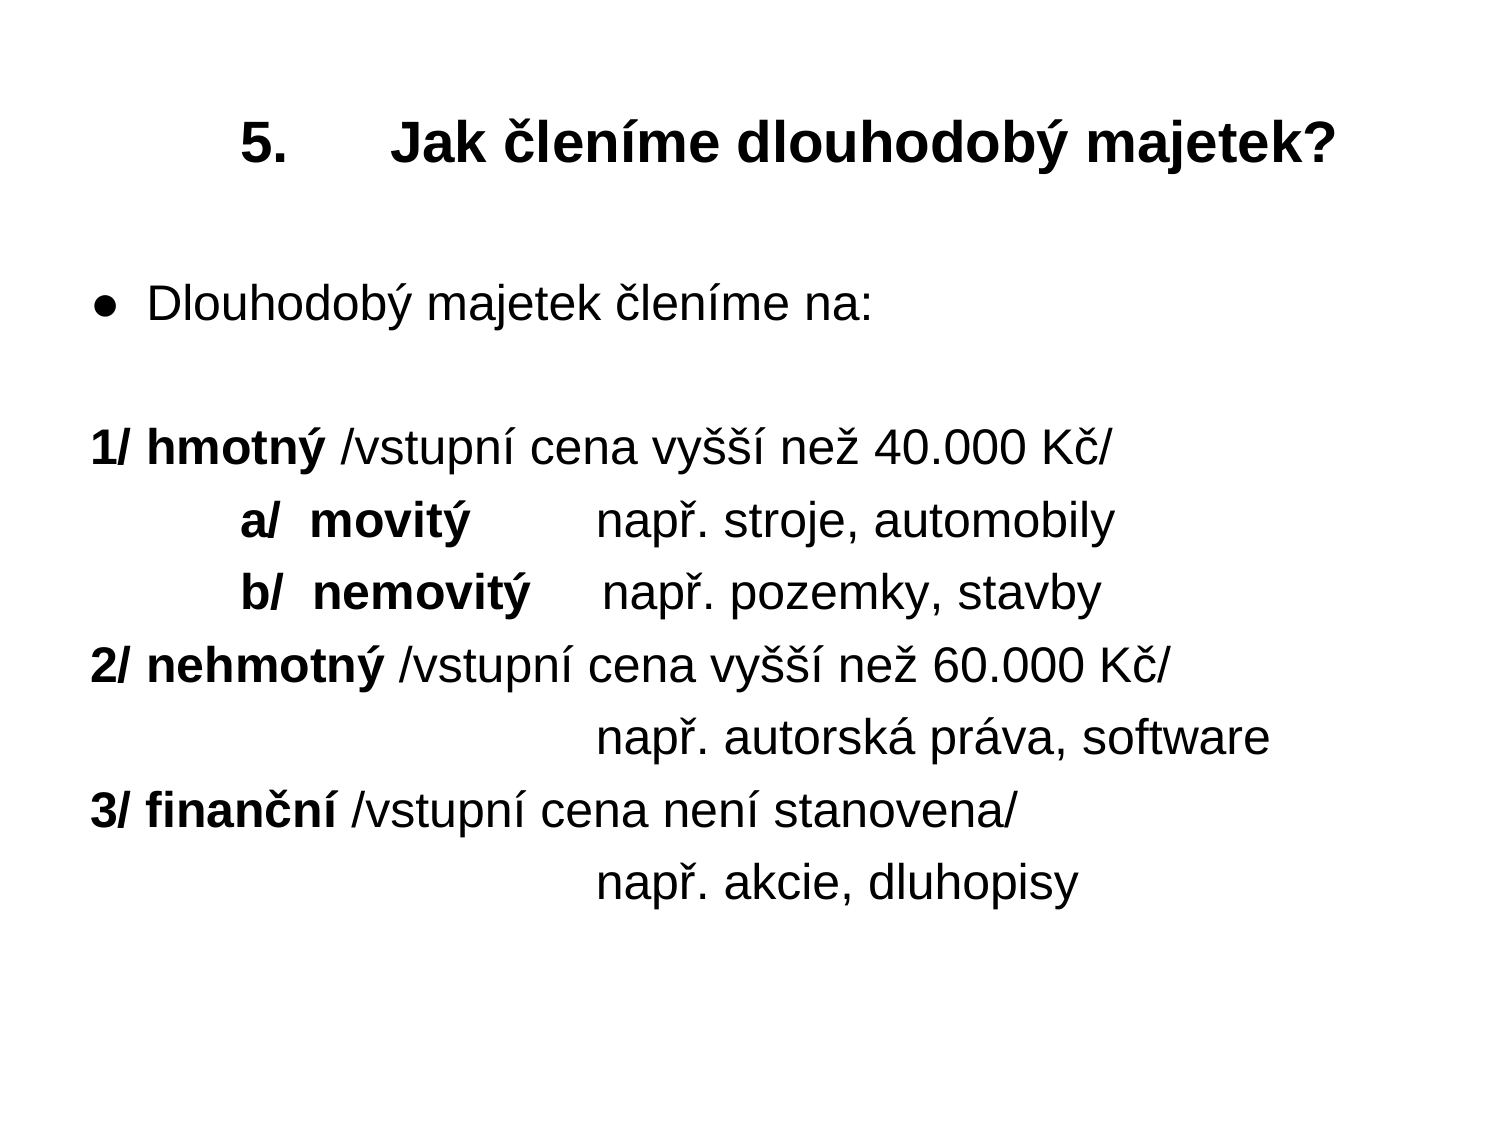

# 5.	Jak členíme dlouhodobý majetek?
●	Dlouhodobý majetek členíme na:
1/	hmotný /vstupní cena vyšší než 40.000 Kč/
		a/ movitý	 např. stroje, automobily
		b/ nemovitý např. pozemky, stavby
2/	nehmotný /vstupní cena vyšší než 60.000 Kč/
				 např. autorská práva, software
3/ finanční /vstupní cena není stanovena/
				 např. akcie, dluhopisy